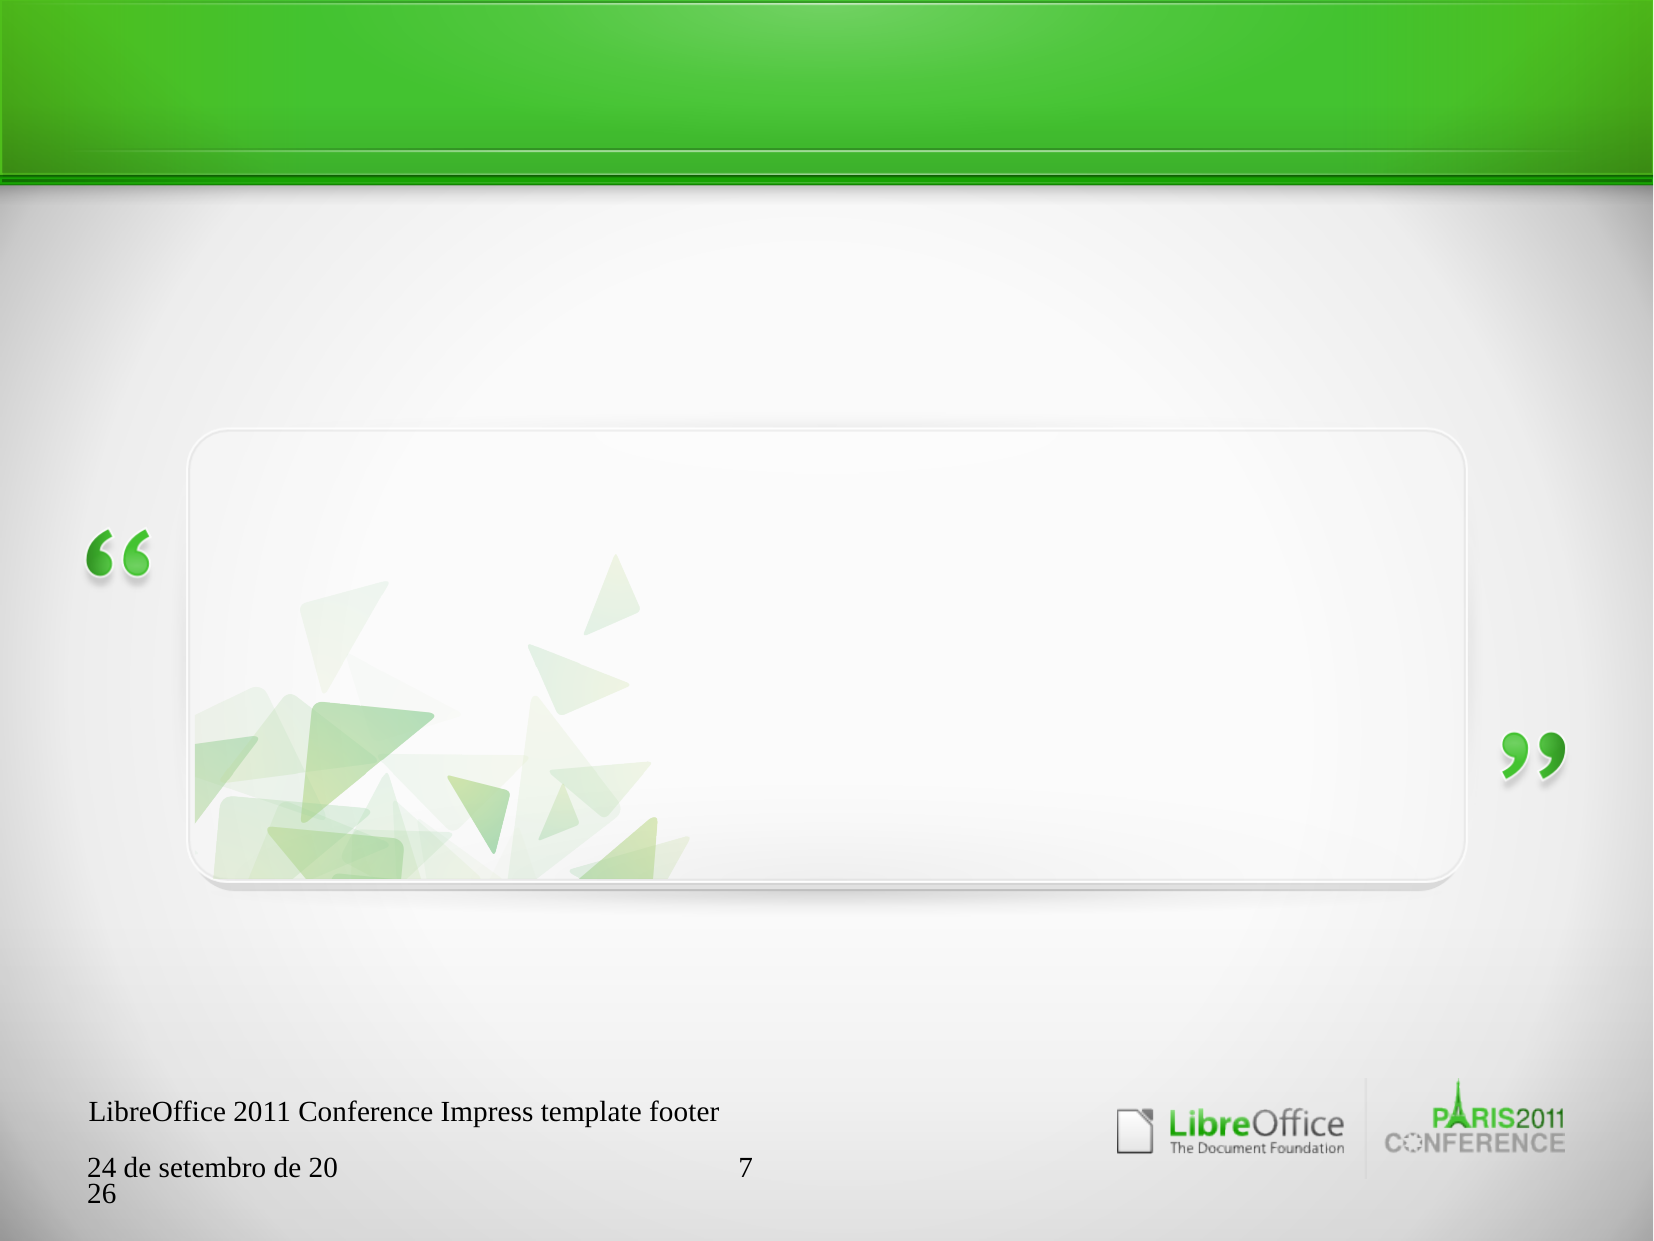

#
LibreOffice 2011 Conference Impress template footer
7